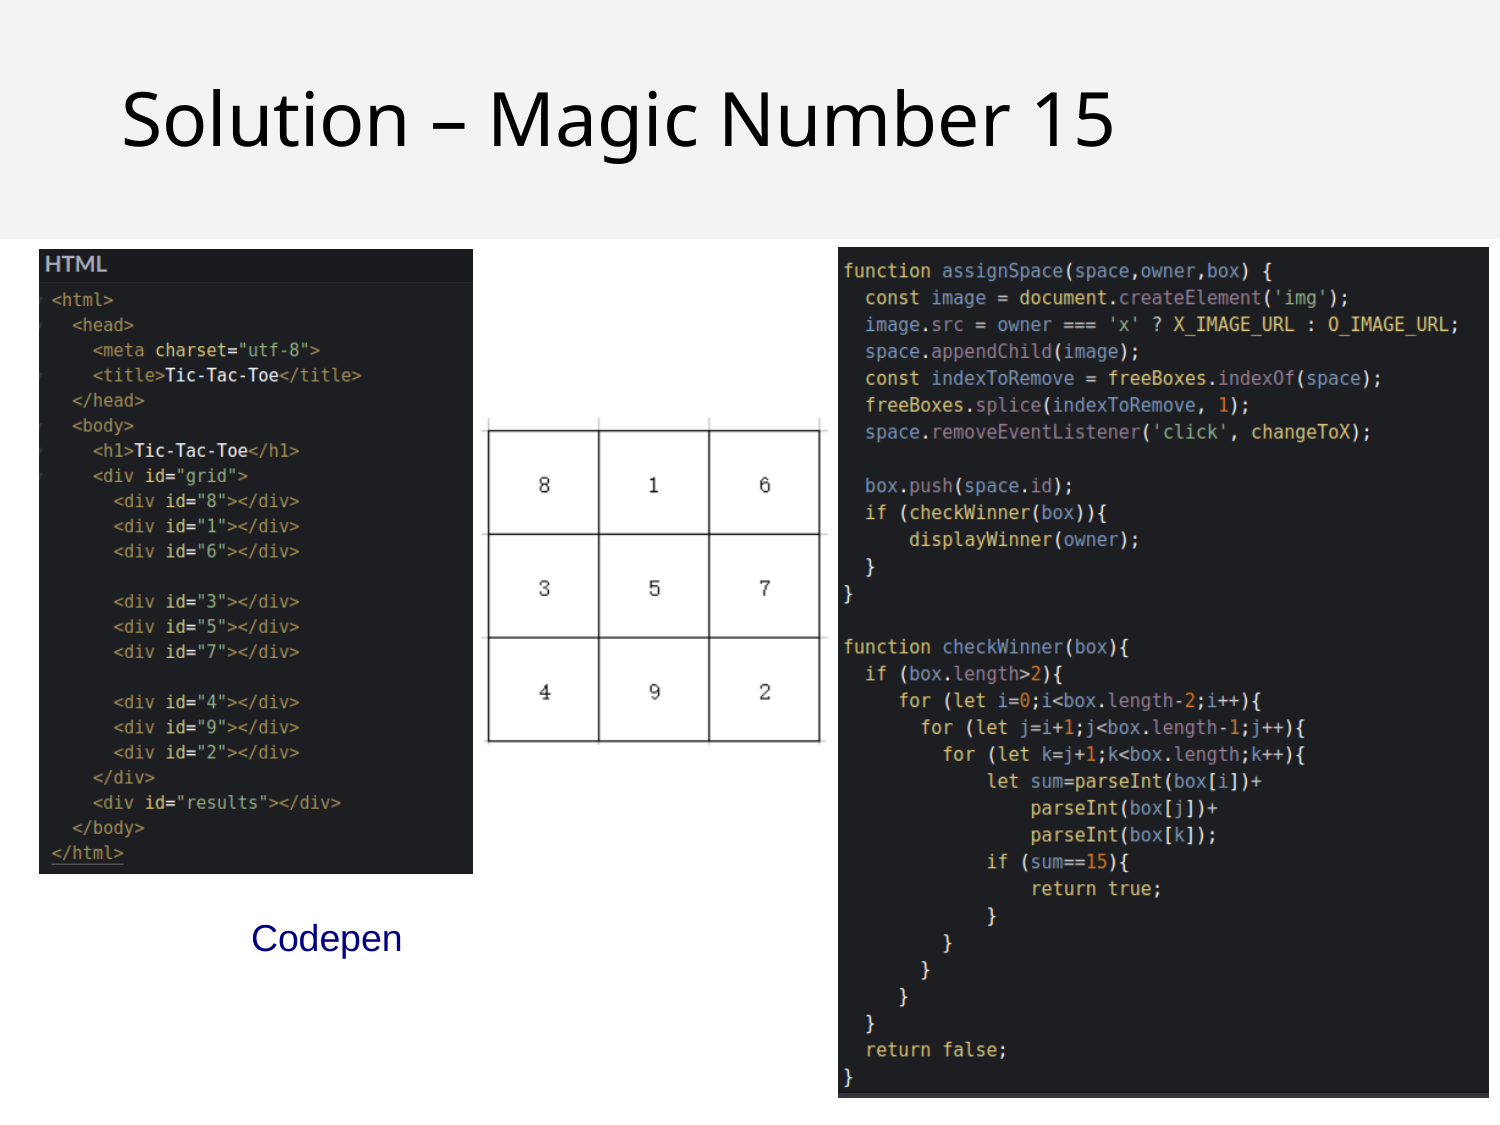

# Solution – Magic Number 15
Codepen